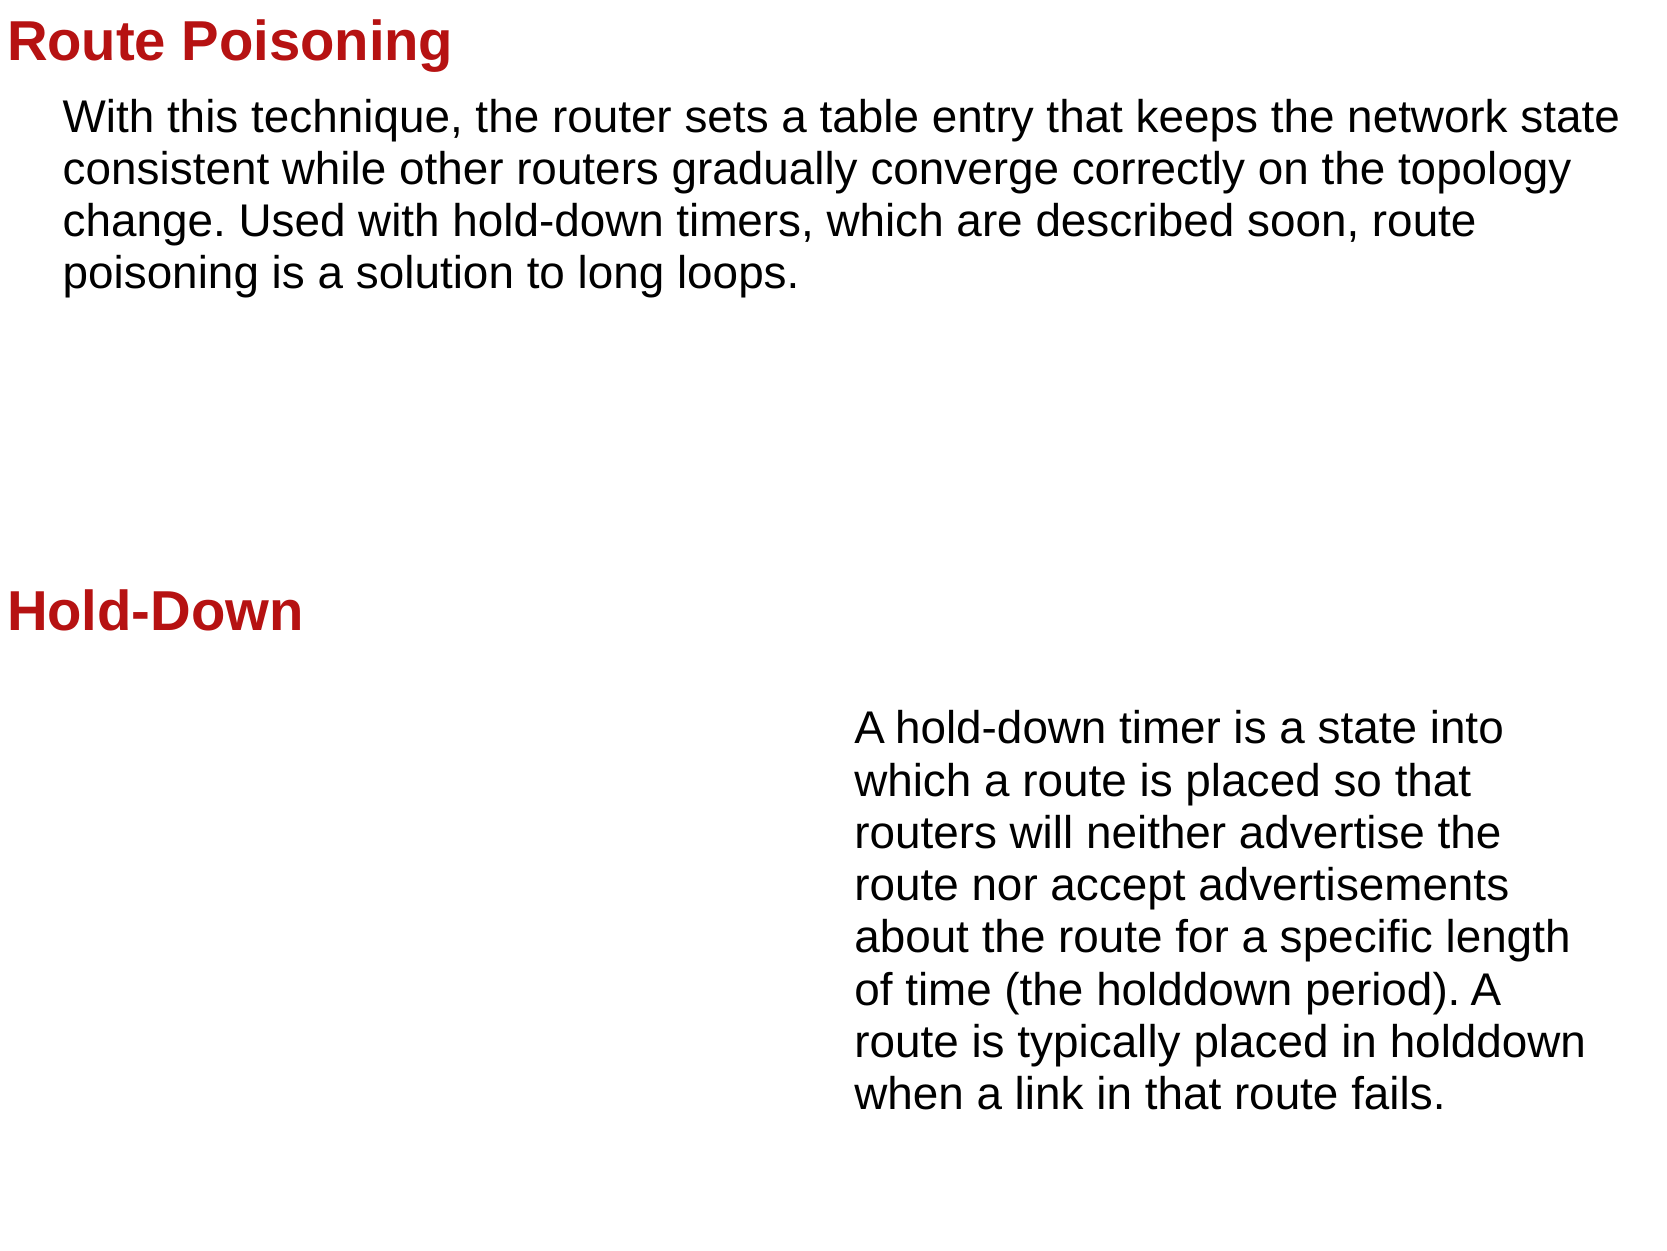

Route Poisoning
With this technique, the router sets a table entry that keeps the network state consistent while other routers gradually converge correctly on the topology change. Used with hold-down timers, which are described soon, route poisoning is a solution to long loops.
Hold-Down
A hold-down timer is a state into which a route is placed so that routers will neither advertise the route nor accept advertisements about the route for a specific length of time (the holddown period). A route is typically placed in holddown when a link in that route fails.